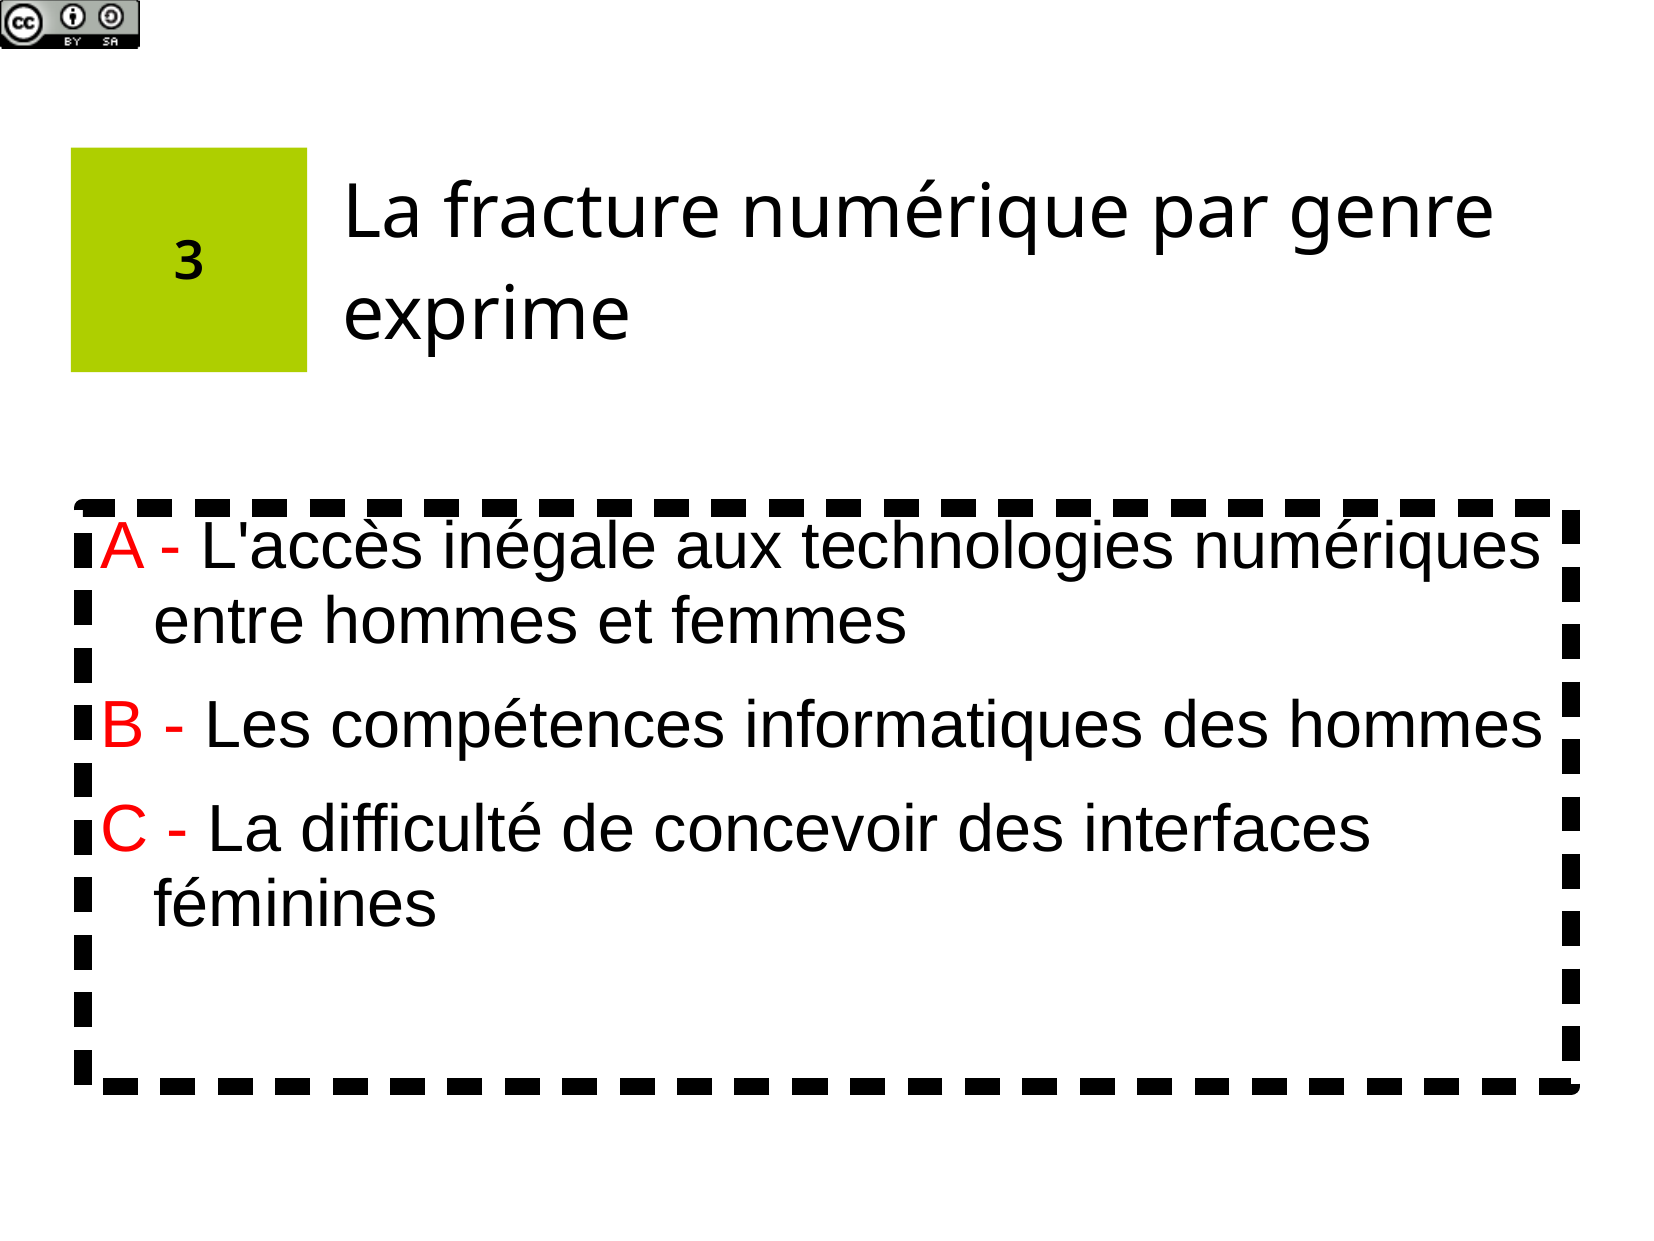

# La fracture numérique par genre exprime
3
L'accès inégale aux technologies numériques entre hommes et femmes
Les compétences informatiques des hommes
La difficulté de concevoir des interfaces féminines